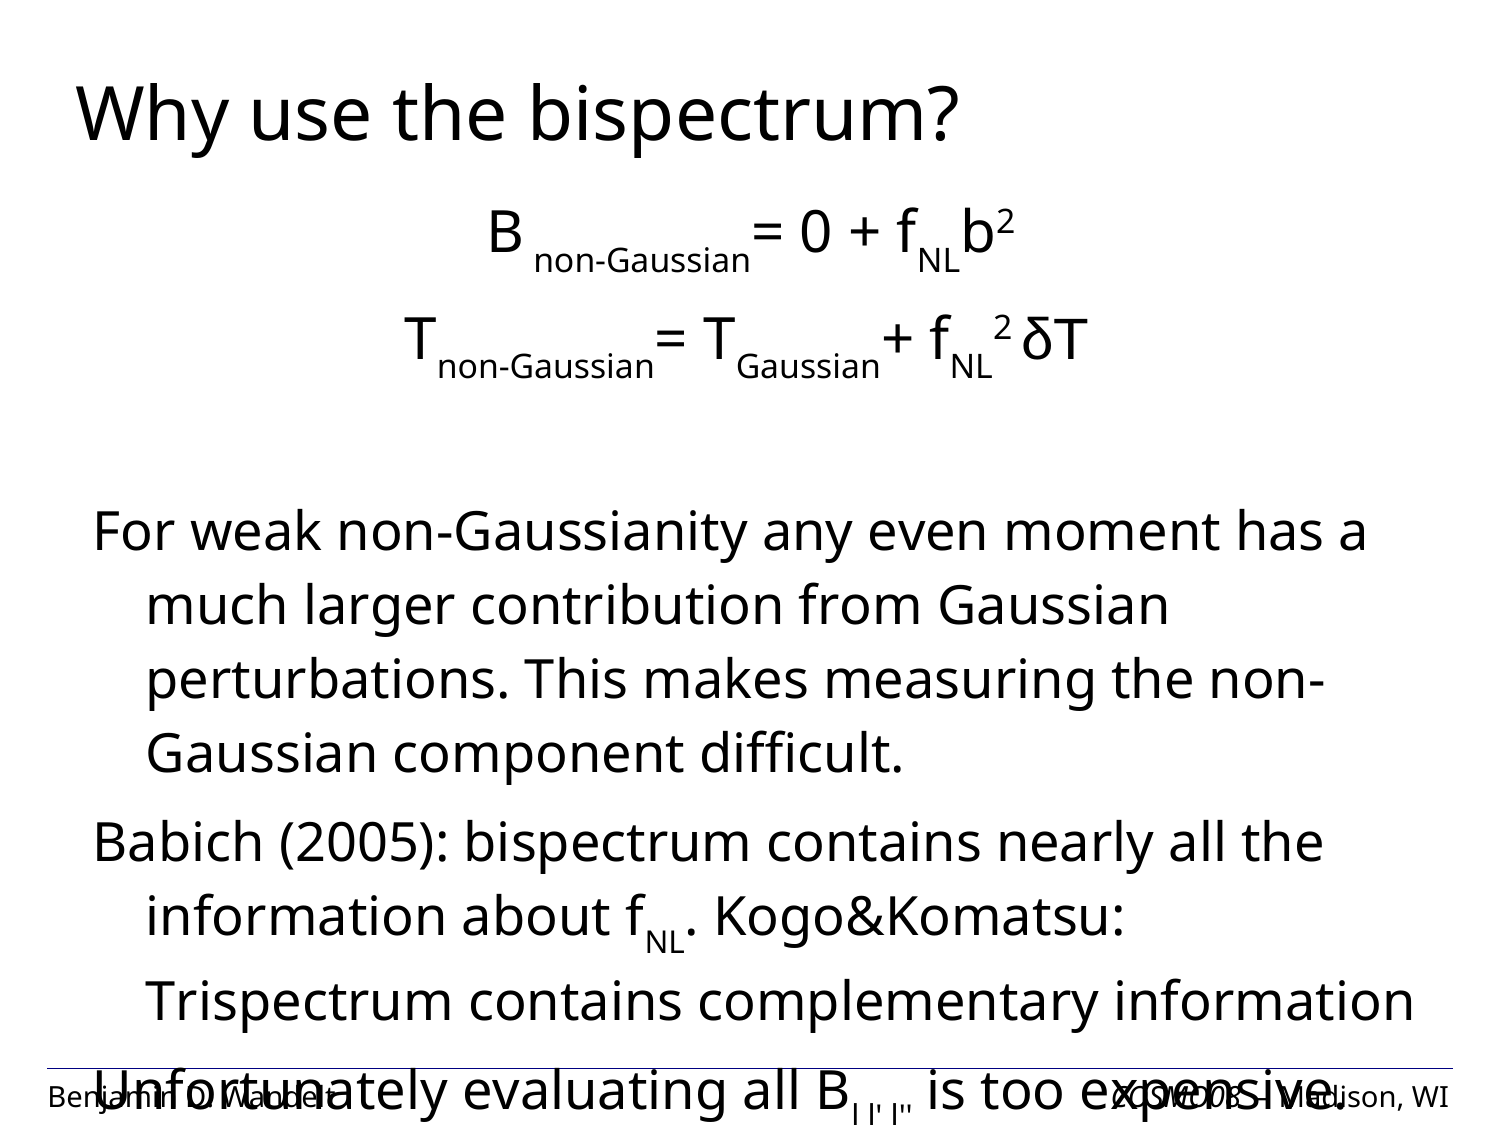

B non-Gaussian= 0 + fNLb2
Tnon-Gaussian= TGaussian+ fNL2 δT
For weak non-Gaussianity any even moment has a much larger contribution from Gaussian perturbations. This makes measuring the non-Gaussian component difficult.
Babich (2005): bispectrum contains nearly all the information about fNL. Kogo&Komatsu: Trispectrum contains complementary information
Unfortunately evaluating all Bl l' l'' is too expensive.
# Why use the bispectrum?
August 2, 2008